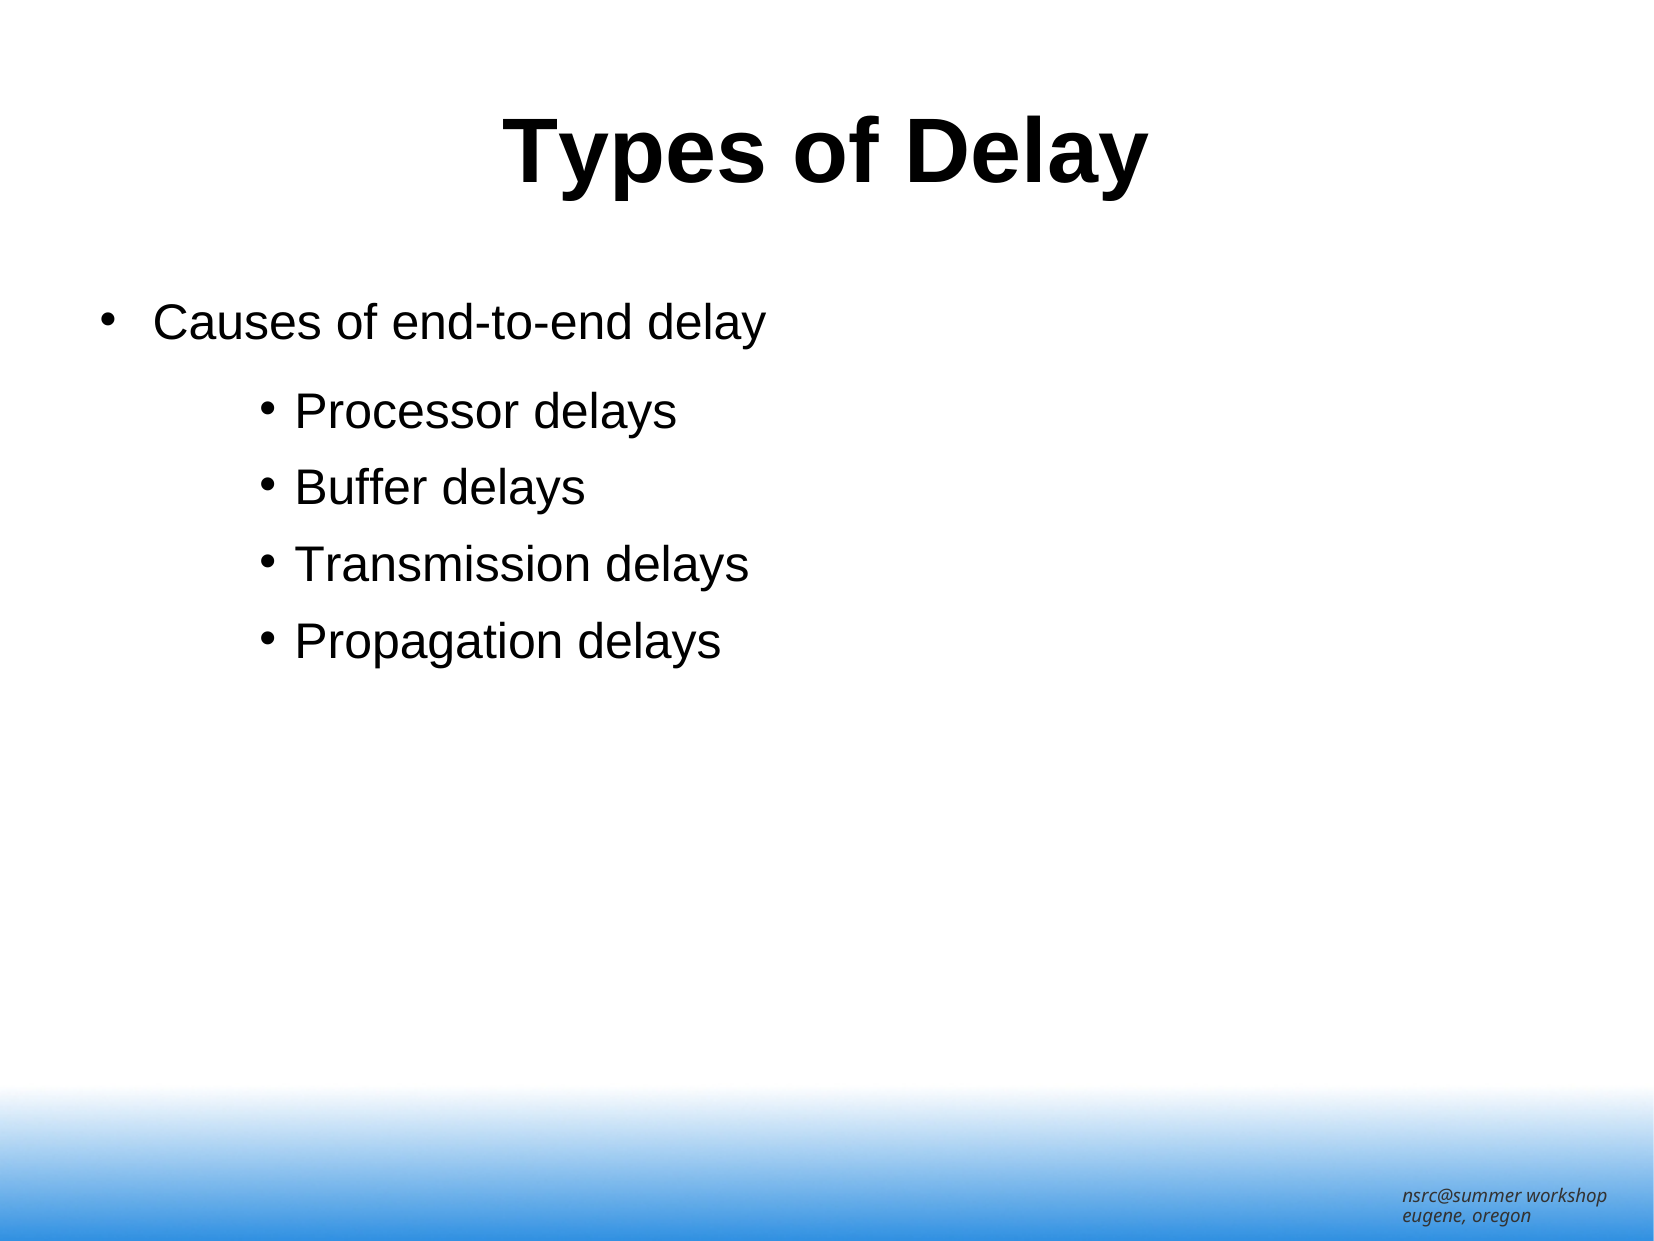

# Types of Delay
Causes of end-to-end delay
Processor delays
Buffer delays
Transmission delays
Propagation delays